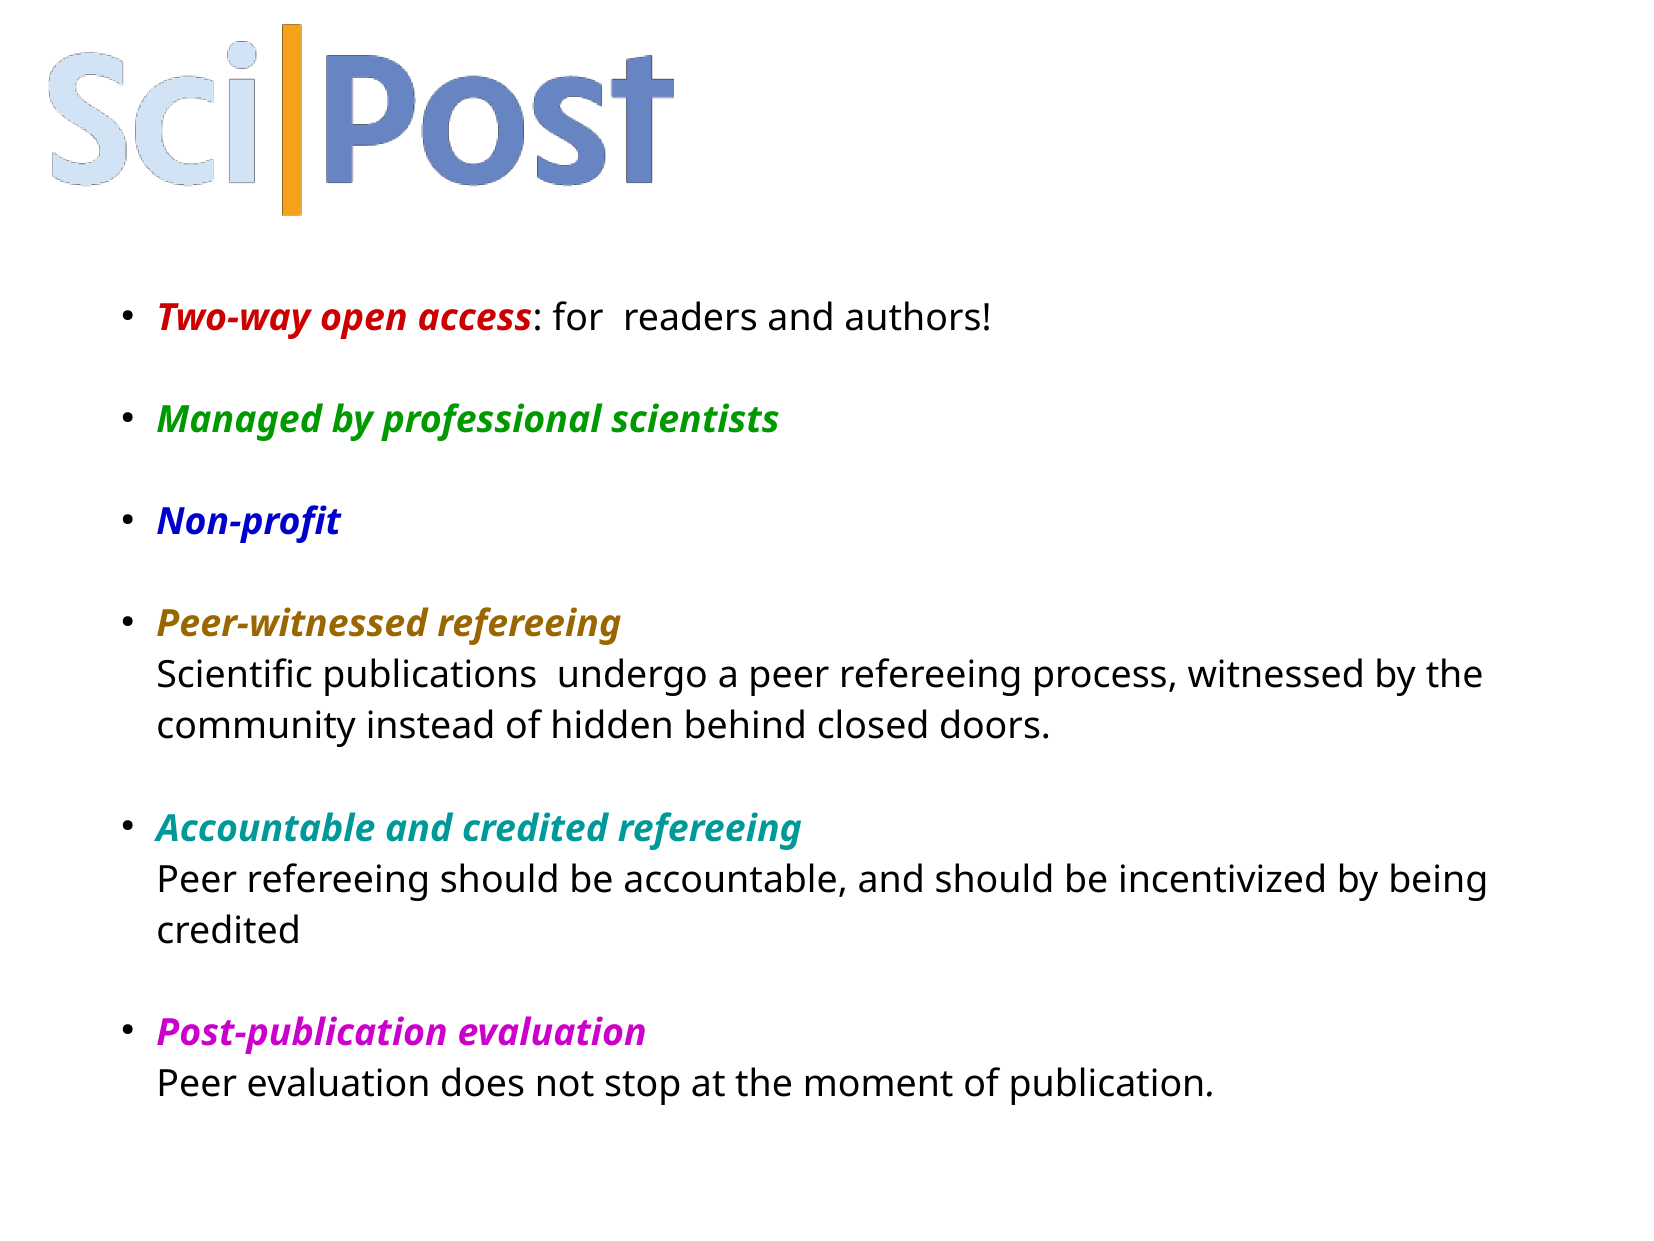

Two-way open access: for readers and authors!
Managed by professional scientists
Non-profit
Peer-witnessed refereeing
Scientific publications undergo a peer refereeing process, witnessed by the community instead of hidden behind closed doors.
Accountable and credited refereeing
Peer refereeing should be accountable, and should be incentivized by being credited
Post-publication evaluation
Peer evaluation does not stop at the moment of publication.